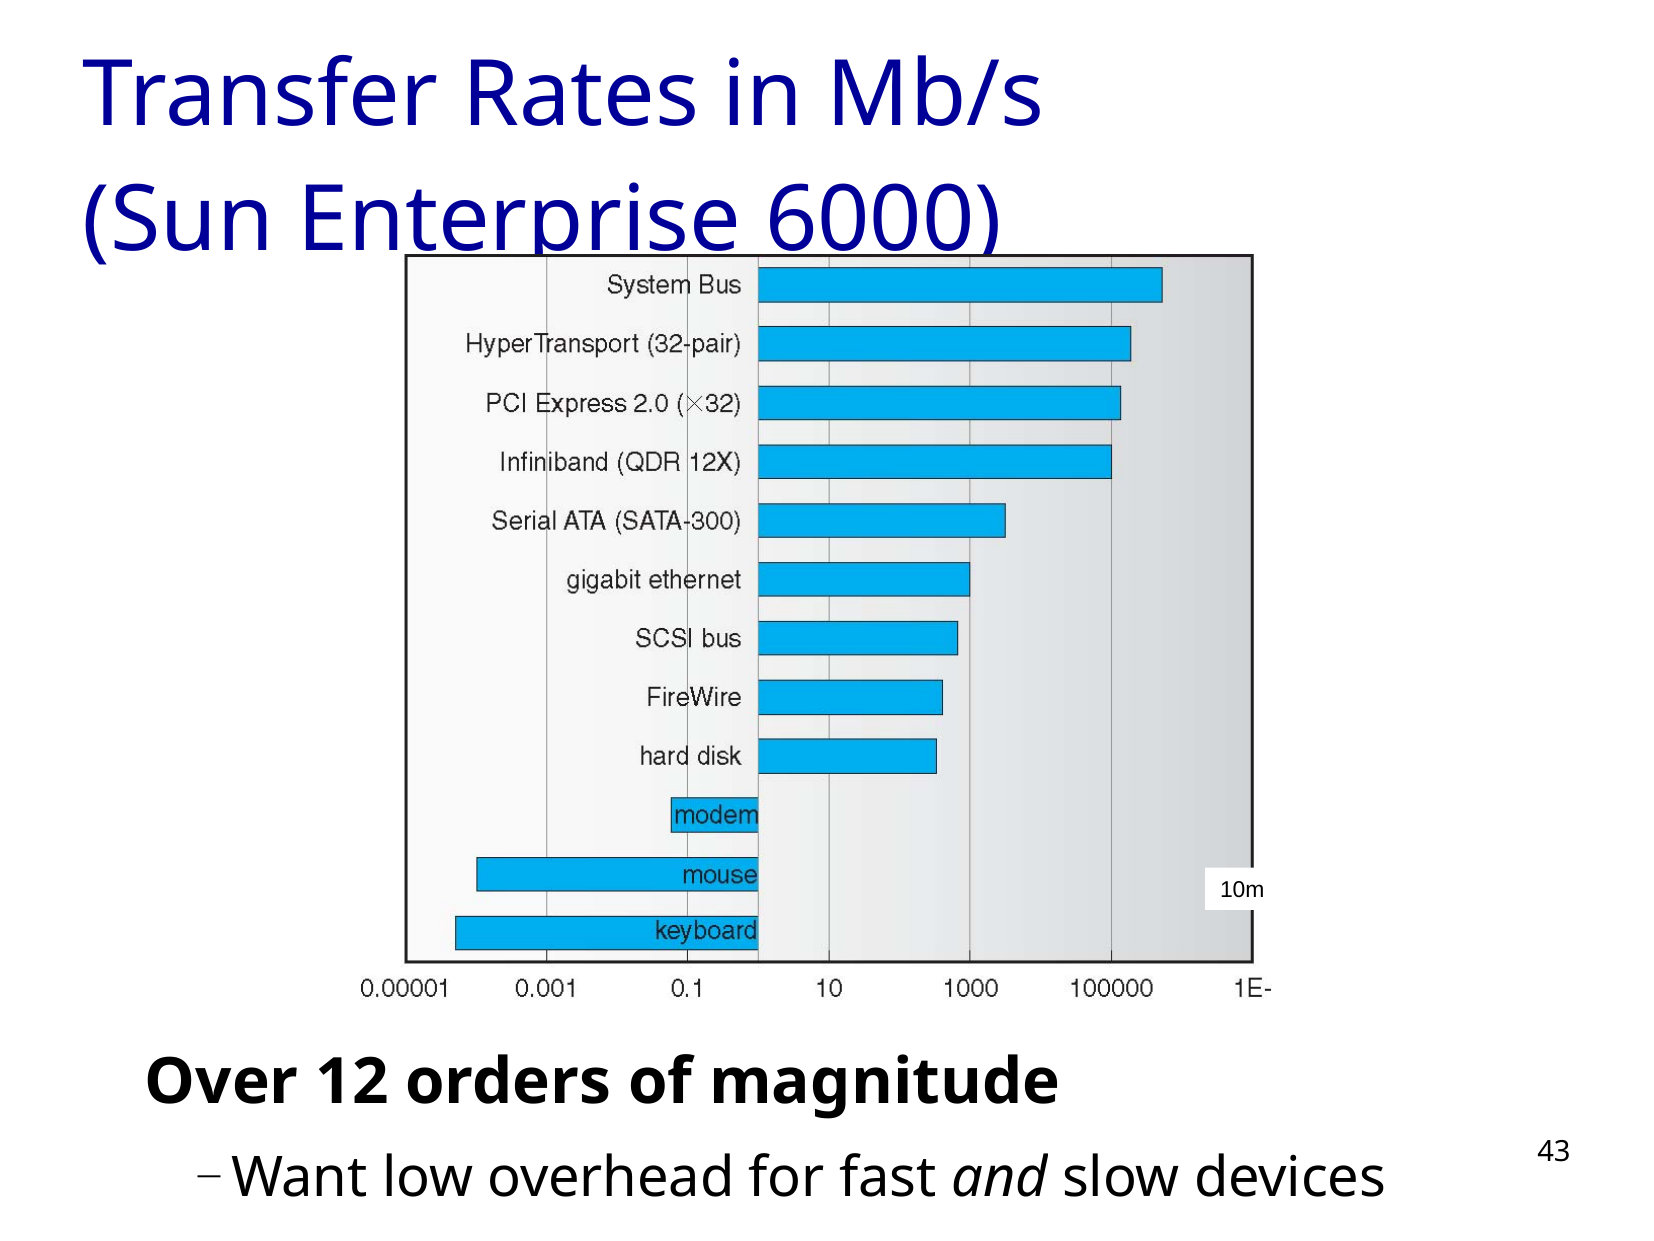

# Transfer Rates in Mb/s (Sun Enterprise 6000)
10m
Over 12 orders of magnitude
Want low overhead for fast and slow devices
43